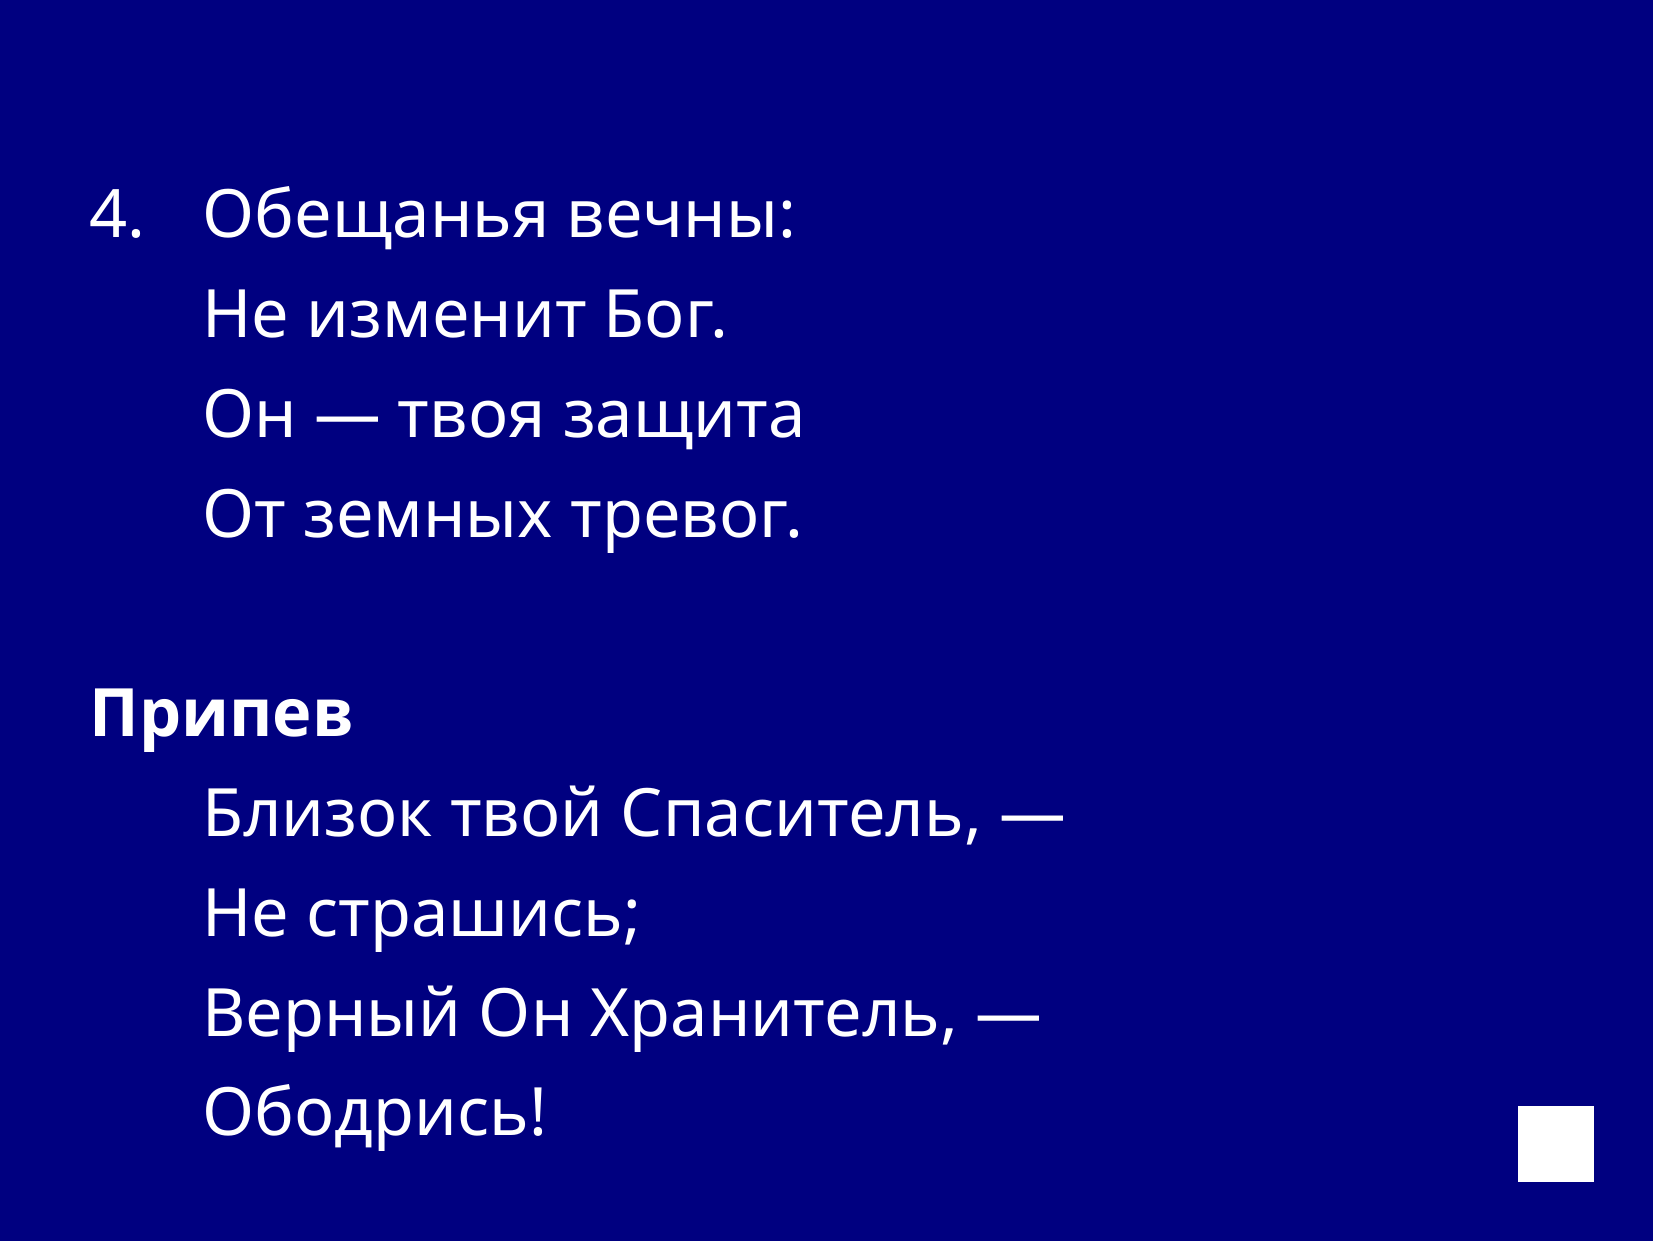

4.	Обещанья вечны:
	Не изменит Бог.
	Он — твоя защита
	От земных тревог.
Припев
	Близок твой Спаситель, —
	Не страшись;
	Верный Он Хранитель, —
	Ободрись!